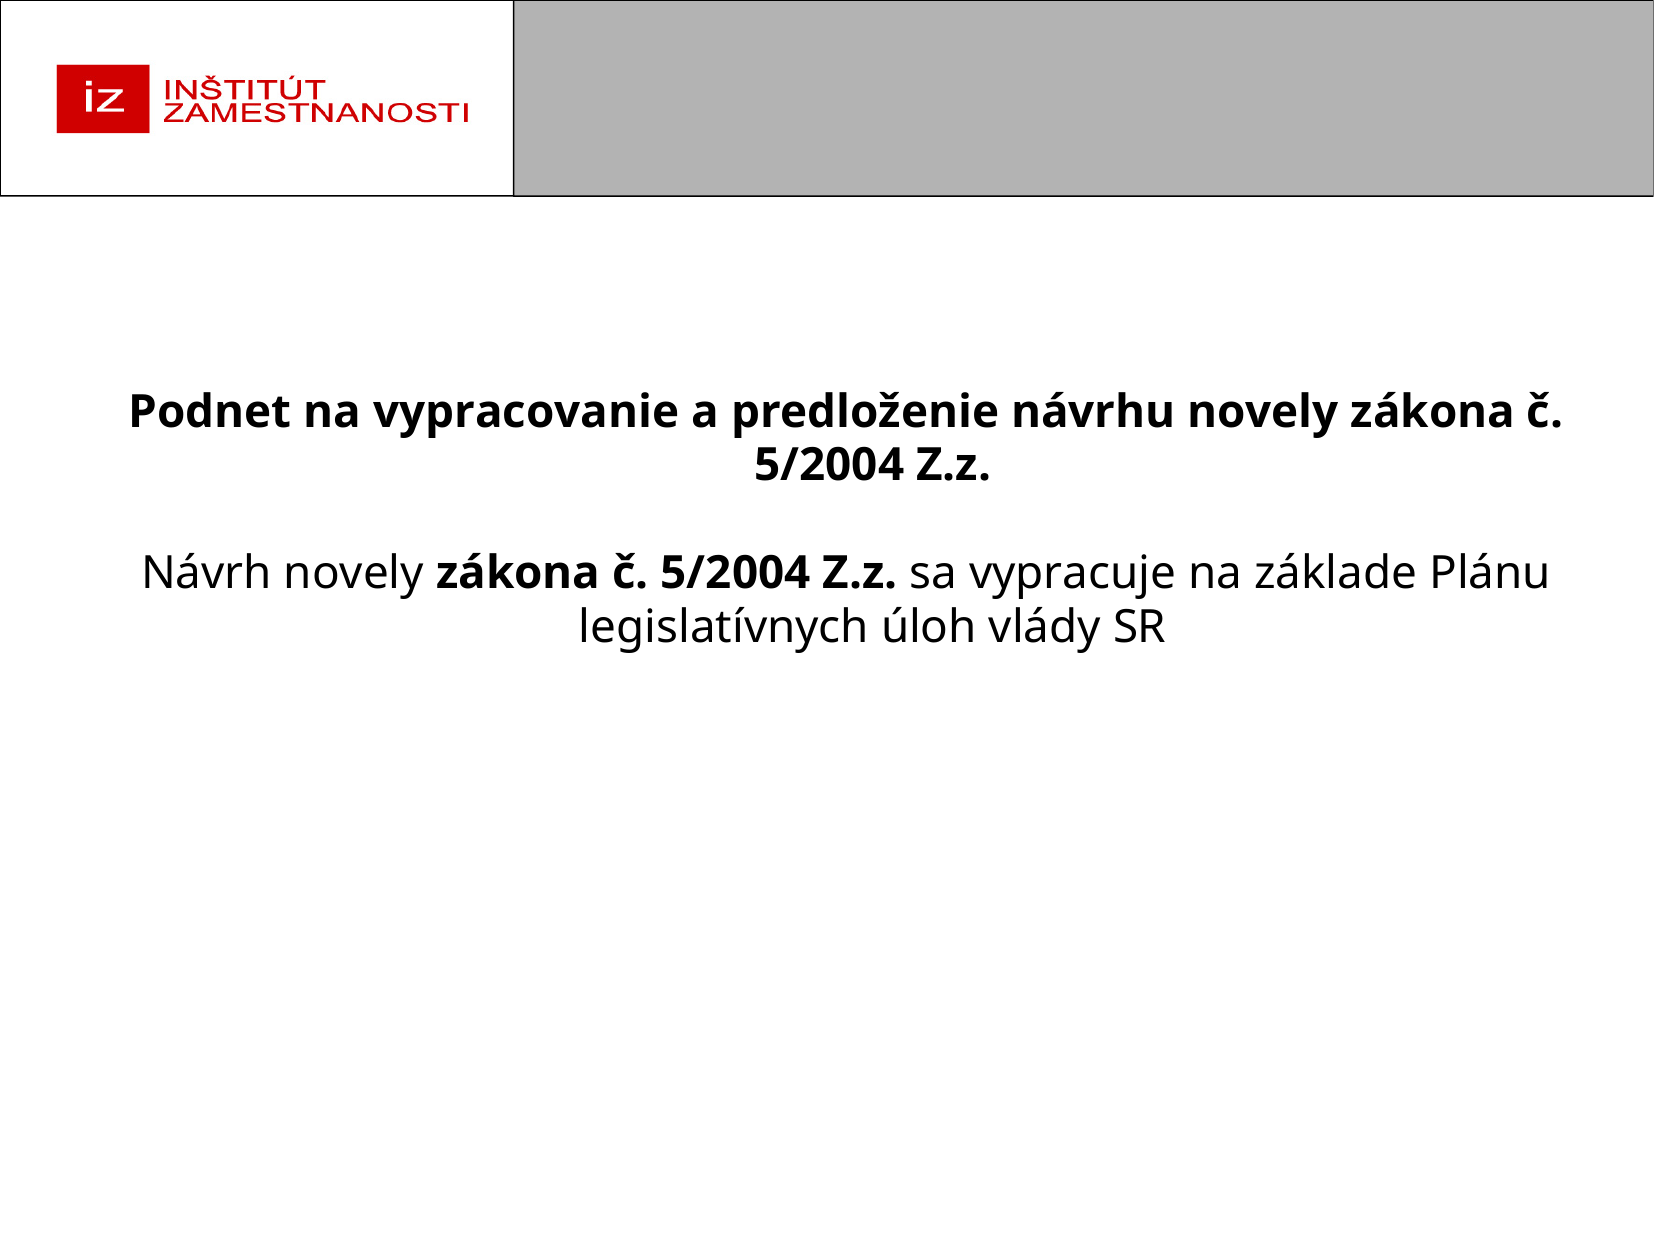

Podnet na vypracovanie a predloženie návrhu novely zákona č. 5/2004 Z.z.
Návrh novely zákona č. 5/2004 Z.z. sa vypracuje na základe Plánu legislatívnych úloh vlády SR
#